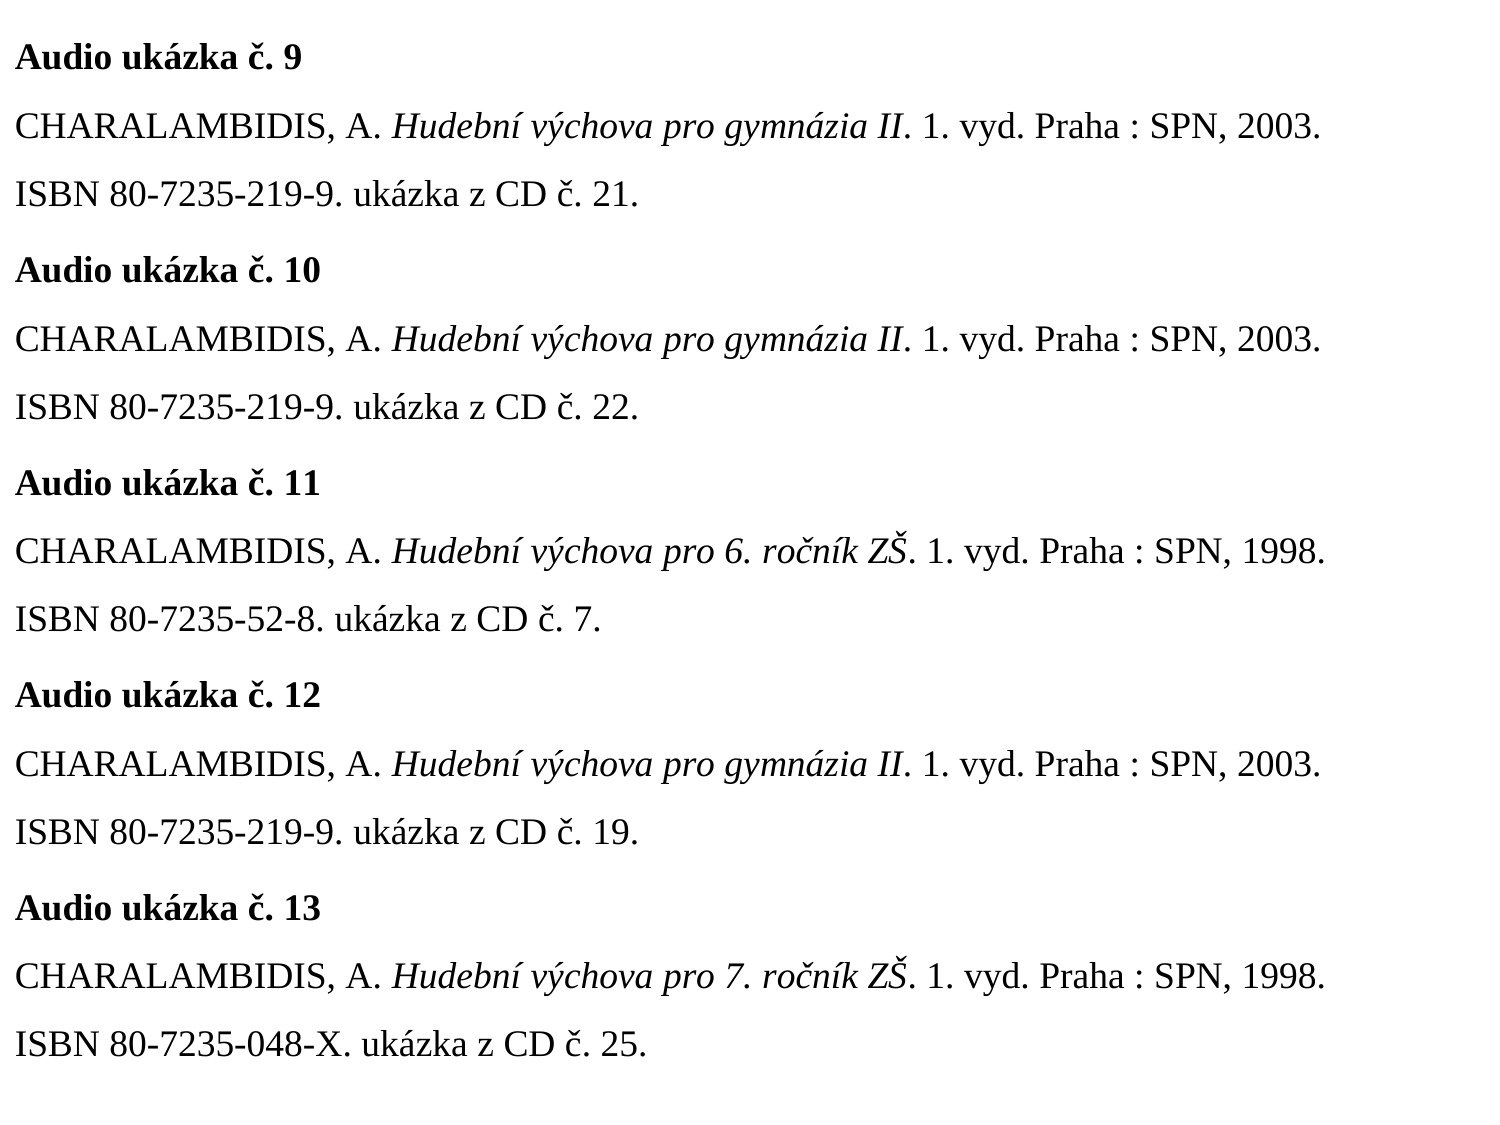

Audio ukázka č. 9
CHARALAMBIDIS, A. Hudební výchova pro gymnázia II. 1. vyd. Praha : SPN, 2003.
ISBN 80-7235-219-9. ukázka z CD č. 21.
Audio ukázka č. 10
CHARALAMBIDIS, A. Hudební výchova pro gymnázia II. 1. vyd. Praha : SPN, 2003.
ISBN 80-7235-219-9. ukázka z CD č. 22.
Audio ukázka č. 11
CHARALAMBIDIS, A. Hudební výchova pro 6. ročník ZŠ. 1. vyd. Praha : SPN, 1998.
ISBN 80-7235-52-8. ukázka z CD č. 7.
Audio ukázka č. 12
CHARALAMBIDIS, A. Hudební výchova pro gymnázia II. 1. vyd. Praha : SPN, 2003.
ISBN 80-7235-219-9. ukázka z CD č. 19.
Audio ukázka č. 13
CHARALAMBIDIS, A. Hudební výchova pro 7. ročník ZŠ. 1. vyd. Praha : SPN, 1998.
ISBN 80-7235-048-X. ukázka z CD č. 25.